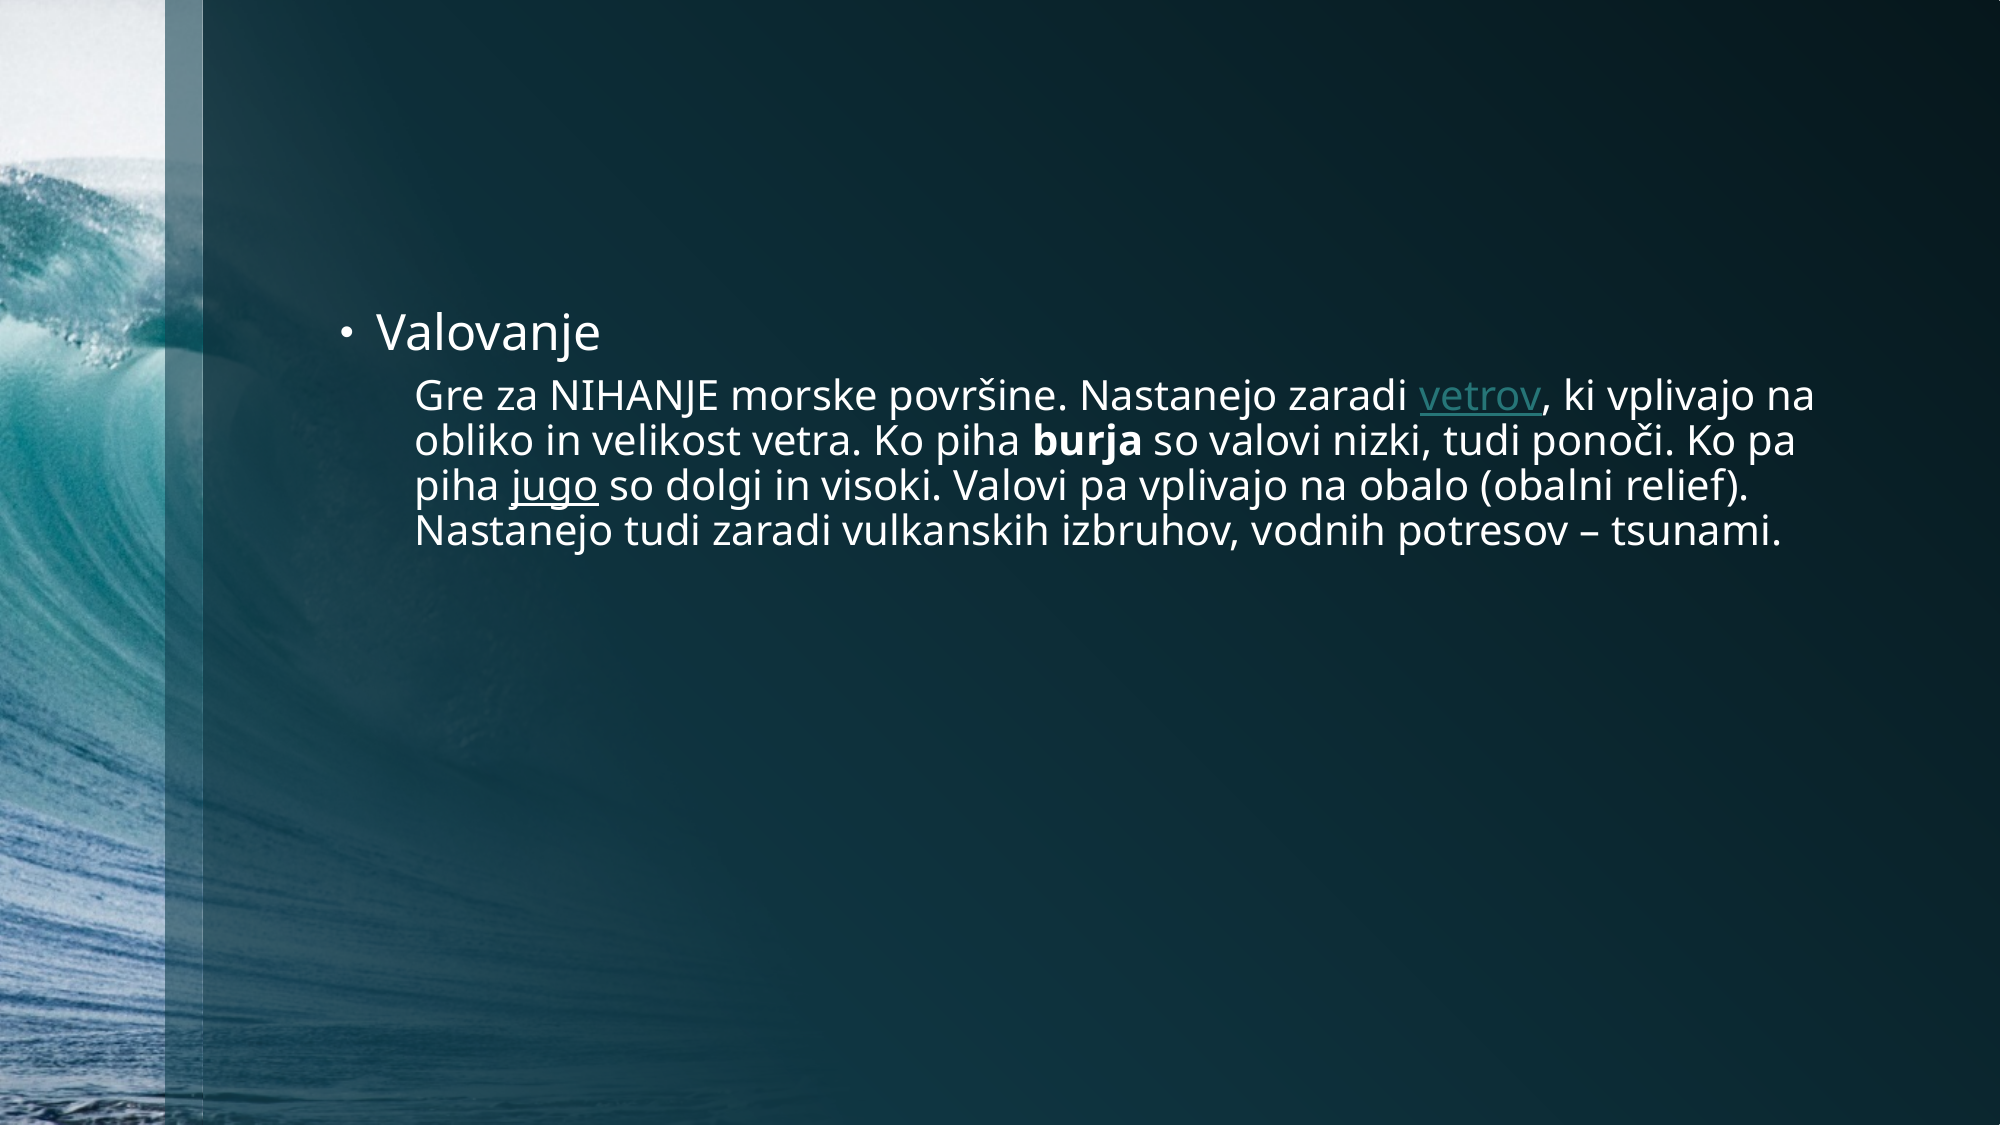

# Valovanje
Gre za NIHANJE morske površine. Nastanejo zaradi vetrov, ki vplivajo na obliko in velikost vetra. Ko piha burja so valovi nizki, tudi ponoči. Ko pa piha jugo so dolgi in visoki. Valovi pa vplivajo na obalo (obalni relief). Nastanejo tudi zaradi vulkanskih izbruhov, vodnih potresov – tsunami.